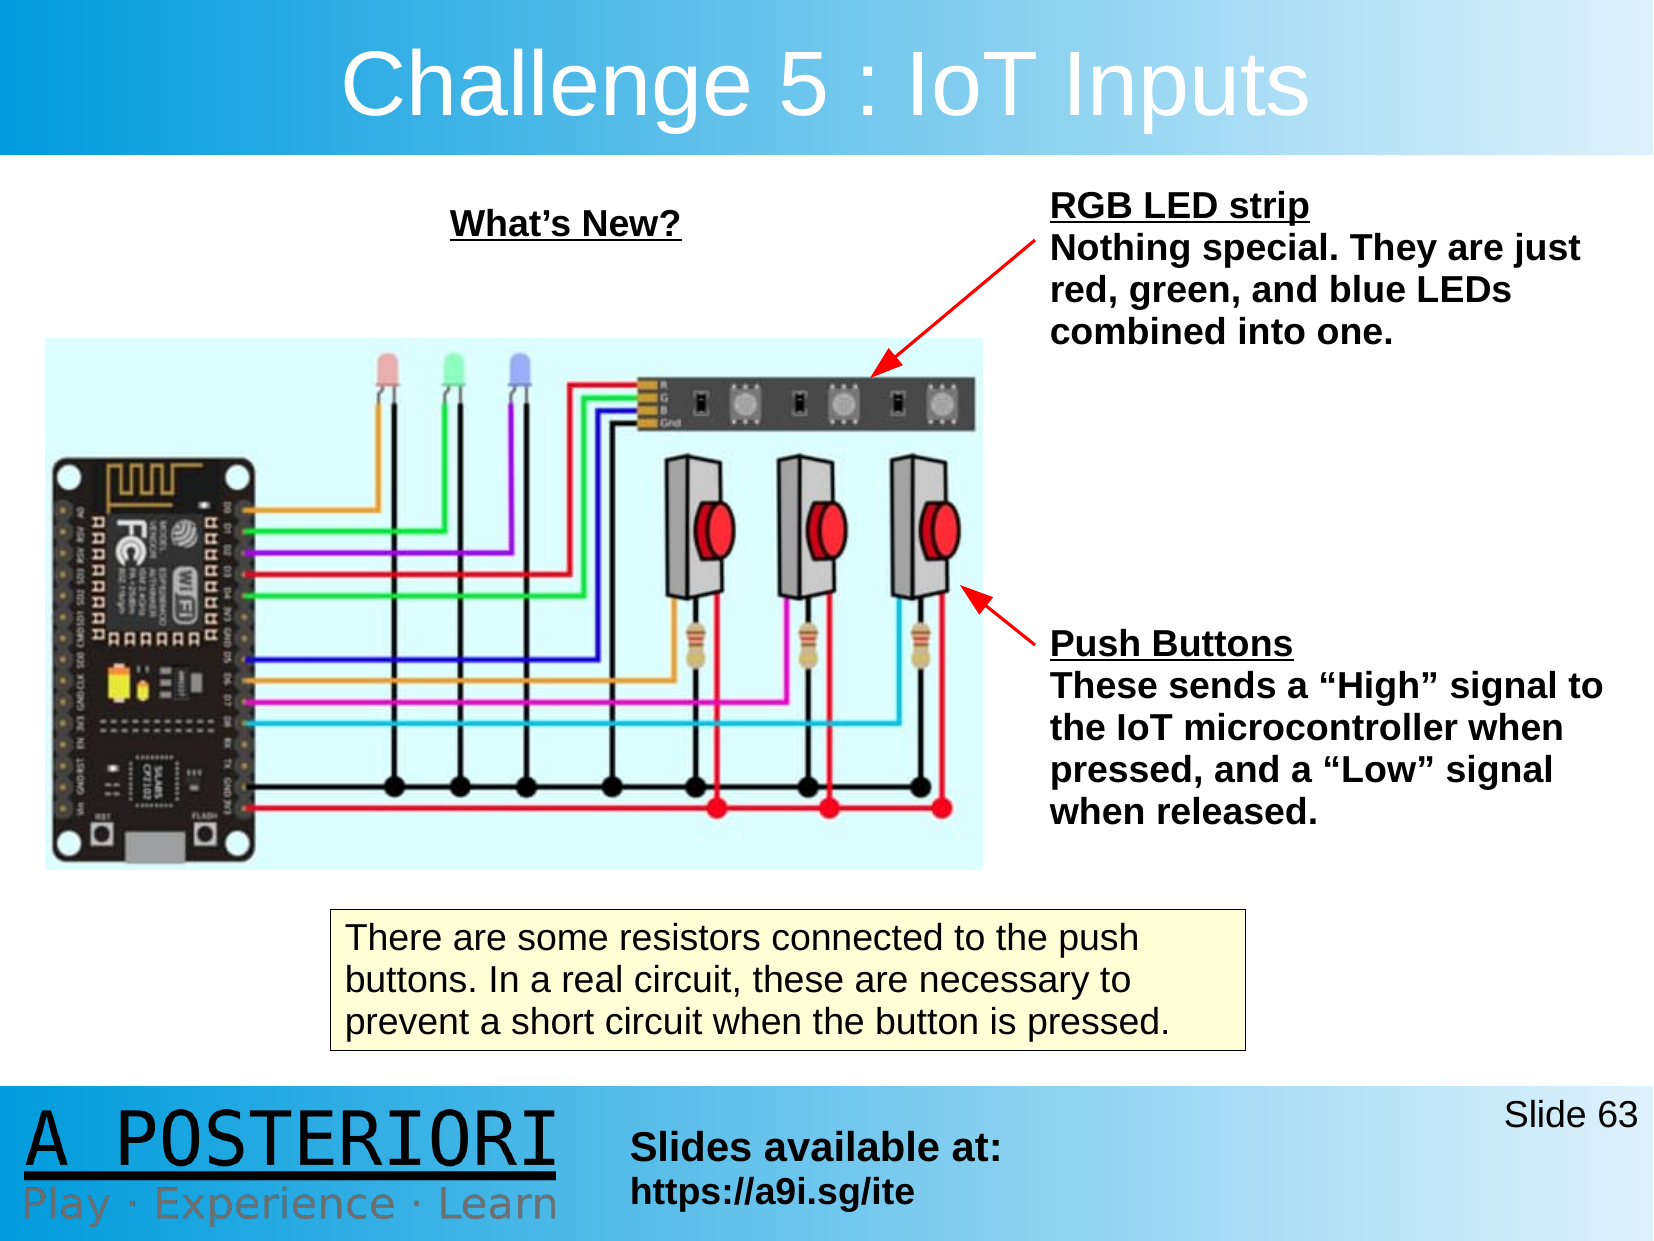

# Challenge 5 : IoT Inputs
RGB LED strip
Nothing special. They are just red, green, and blue LEDs combined into one.
What’s New?
Push Buttons
These sends a “High” signal to the IoT microcontroller when pressed, and a “Low” signal when released.
There are some resistors connected to the push buttons. In a real circuit, these are necessary to prevent a short circuit when the button is pressed.